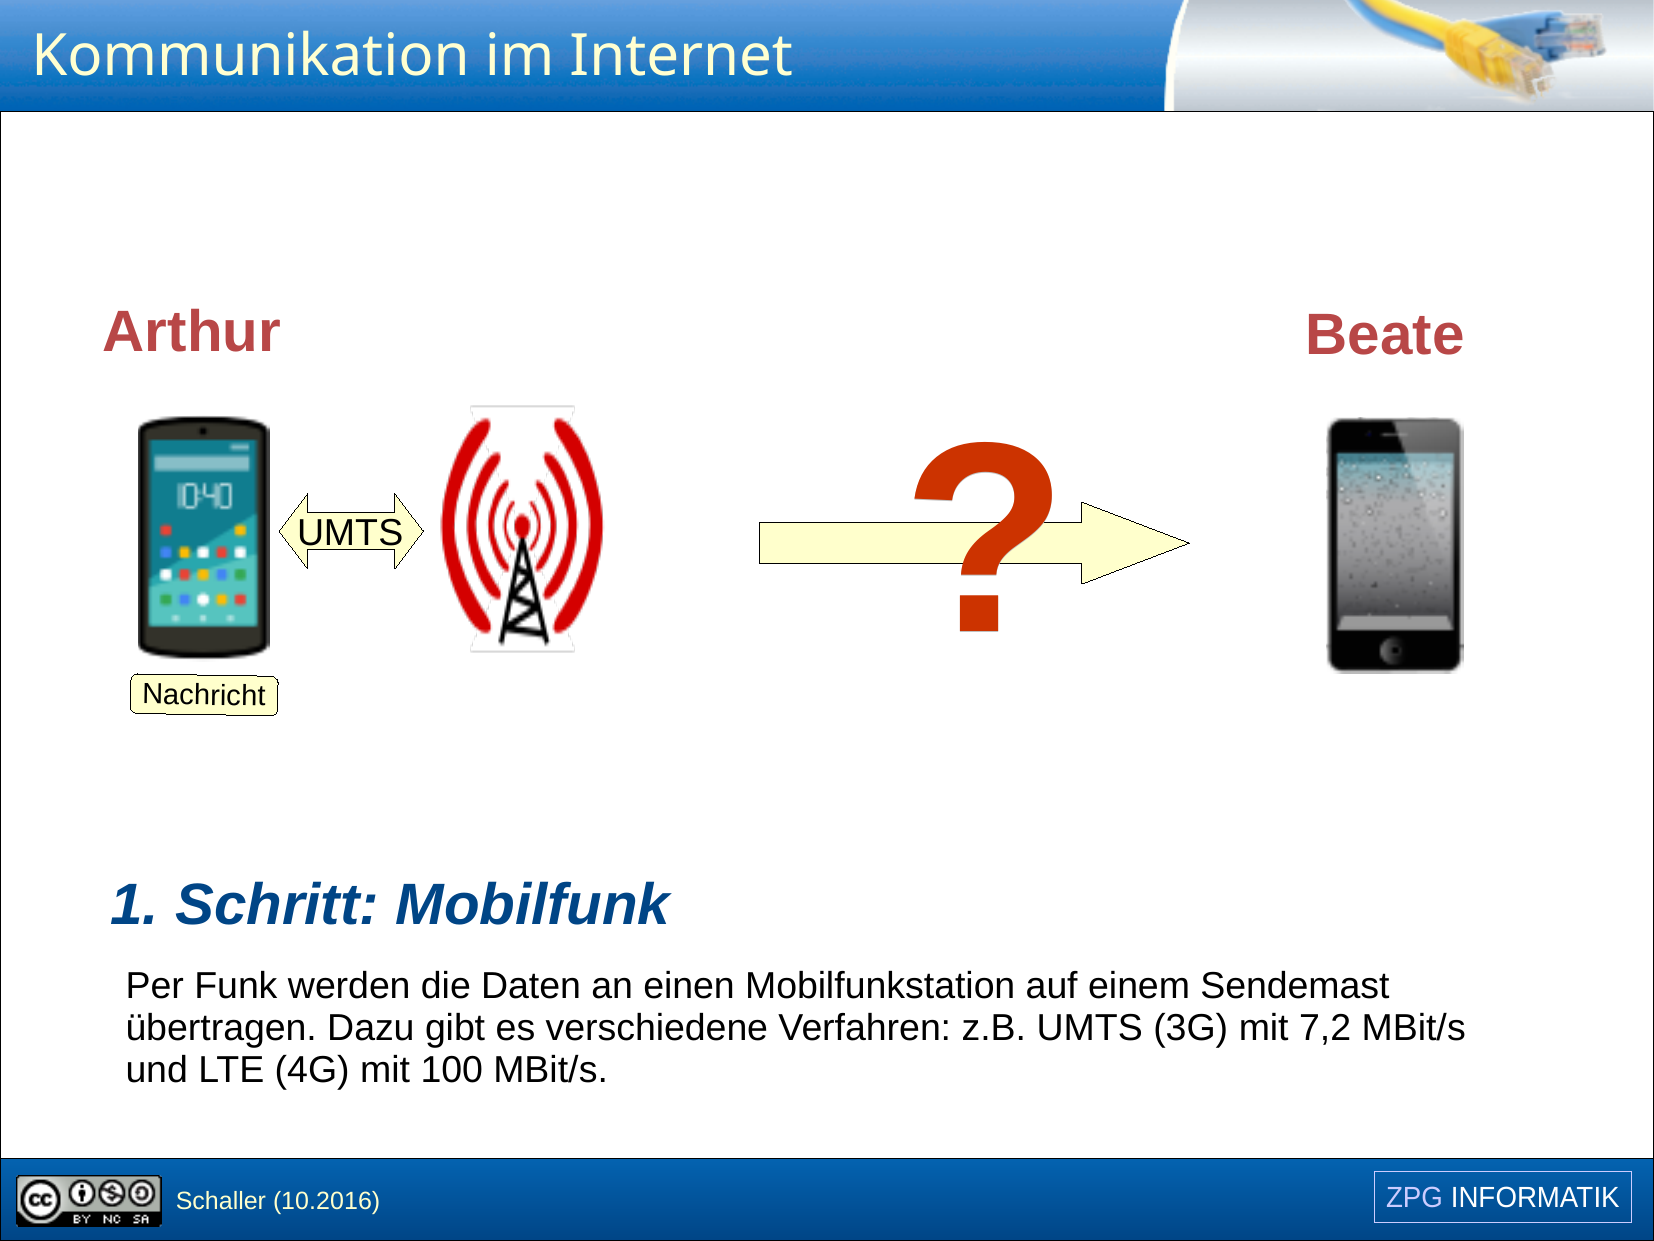

# Kommunikation im Internet
Arthur
Beate
?
UMTS
Nachricht
1. Schritt: Mobilfunk
Per Funk werden die Daten an einen Mobilfunkstation auf einem Sendemast übertragen. Dazu gibt es verschiedene Verfahren: z.B. UMTS (3G) mit 7,2 MBit/s und LTE (4G) mit 100 MBit/s.
4
23.04.2009